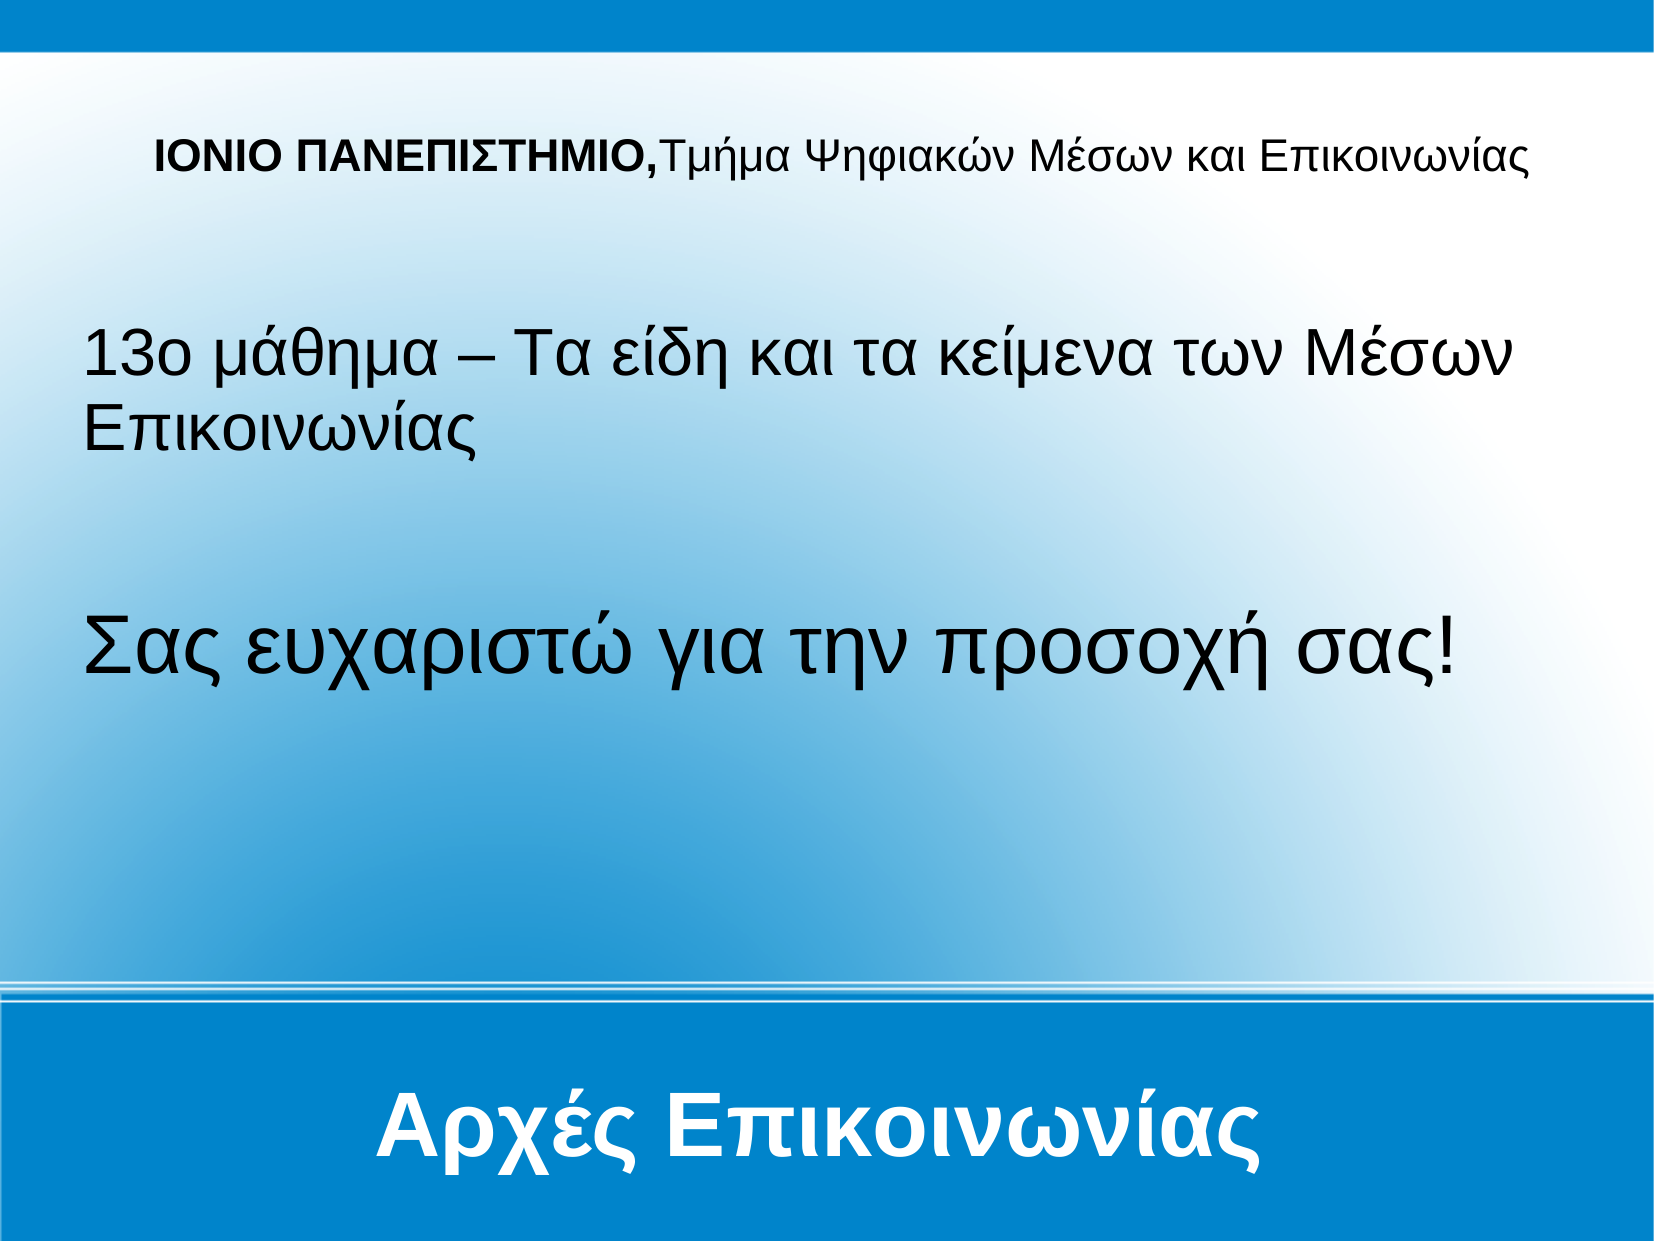

ΙΟΝΙΟ ΠΑΝΕΠΙΣΤΗΜΙΟ,Τμήμα Ψηφιακών Μέσων και Επικοινωνίας
13ο μάθημα – Τα είδη και τα κείμενα των Μέσων Επικοινωνίας
Σας ευχαριστώ για την προσοχή σας!
# Αρχές Επικοινωνίας